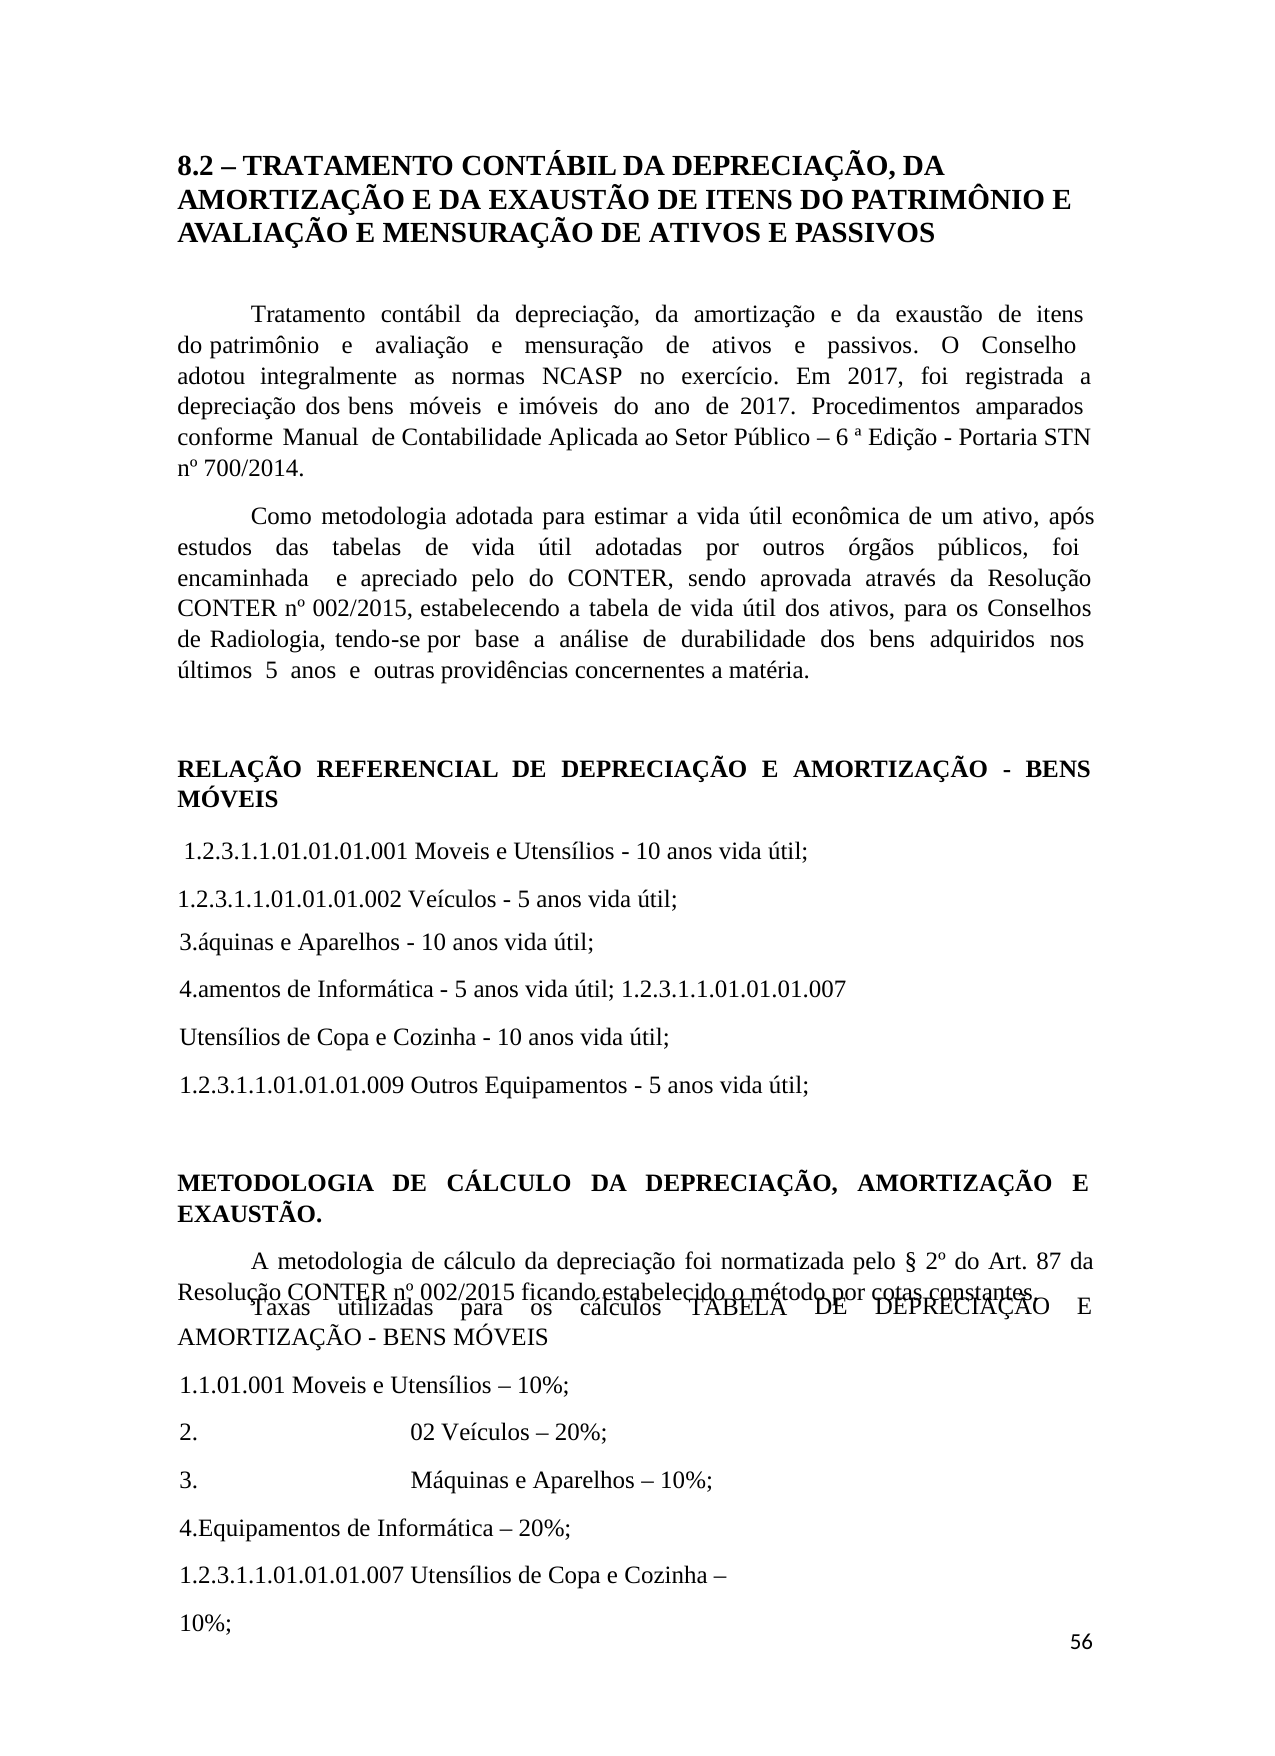

8.2 – TRATAMENTO CONTÁBIL DA DEPRECIAÇÃO, DA AMORTIZAÇÃO E DA EXAUSTÃO DE ITENS DO PATRIMÔNIO E AVALIAÇÃO E MENSURAÇÃO DE ATIVOS E PASSIVOS
Tratamento contábil da depreciação, da amortização e da exaustão de itens do patrimônio e avaliação e mensuração de ativos e passivos. O Conselho adotou integralmente as normas NCASP no exercício. Em 2017, foi registrada a depreciação dos bens móveis e imóveis do ano de 2017. Procedimentos amparados conforme Manual de Contabilidade Aplicada ao Setor Público – 6 ª Edição - Portaria STN nº 700/2014.
Como metodologia adotada para estimar a vida útil econômica de um ativo, após estudos das tabelas de vida útil adotadas por outros órgãos públicos, foi encaminhada e apreciado pelo do CONTER, sendo aprovada através da Resolução CONTER nº 002/2015, estabelecendo a tabela de vida útil dos ativos, para os Conselhos de Radiologia, tendo-se por base a análise de durabilidade dos bens adquiridos nos últimos 5 anos e outras providências concernentes a matéria.
RELAÇÃO REFERENCIAL DE DEPRECIAÇÃO E AMORTIZAÇÃO - BENS MÓVEIS
1.2.3.1.1.01.01.01.001 Moveis e Utensílios - 10 anos vida útil; 1.2.3.1.1.01.01.01.002 Veículos - 5 anos vida útil;
áquinas e Aparelhos - 10 anos vida útil;
amentos de Informática - 5 anos vida útil; 1.2.3.1.1.01.01.01.007 Utensílios de Copa e Cozinha - 10 anos vida útil; 1.2.3.1.1.01.01.01.009 Outros Equipamentos - 5 anos vida útil;
METODOLOGIA DE CÁLCULO DA DEPRECIAÇÃO, AMORTIZAÇÃO E EXAUSTÃO.
A metodologia de cálculo da depreciação foi normatizada pelo § 2º do Art. 87 da Resolução CONTER nº 002/2015 ficando estabelecido o método por cotas constantes.
Taxas	utilizadas	para	os	cálculos	TABELA AMORTIZAÇÃO - BENS MÓVEIS
1.01.001 Moveis e Utensílios – 10%;
02 Veículos – 20%;
Máquinas e Aparelhos – 10%;
Equipamentos de Informática – 20%; 1.2.3.1.1.01.01.01.007 Utensílios de Copa e Cozinha – 10%;
DE	DEPRECIAÇÃO	E